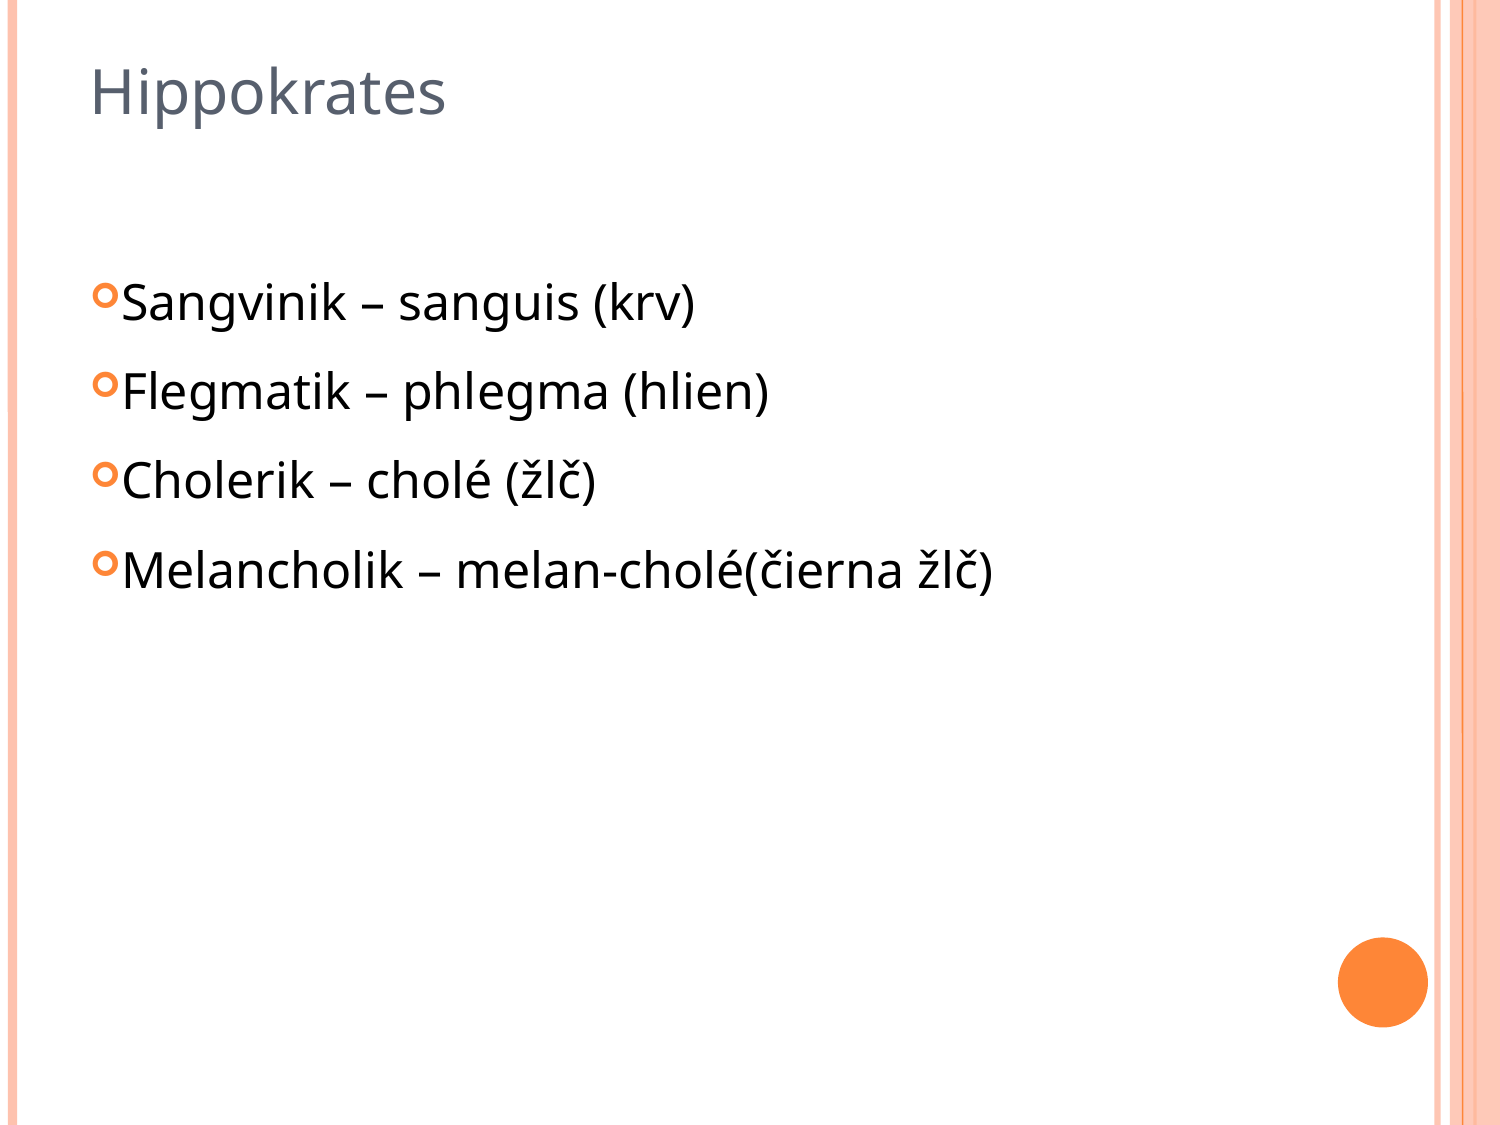

# Hippokrates
Sangvinik – sanguis (krv)
Flegmatik – phlegma (hlien)
Cholerik – cholé (žlč)
Melancholik – melan-cholé(čierna žlč)